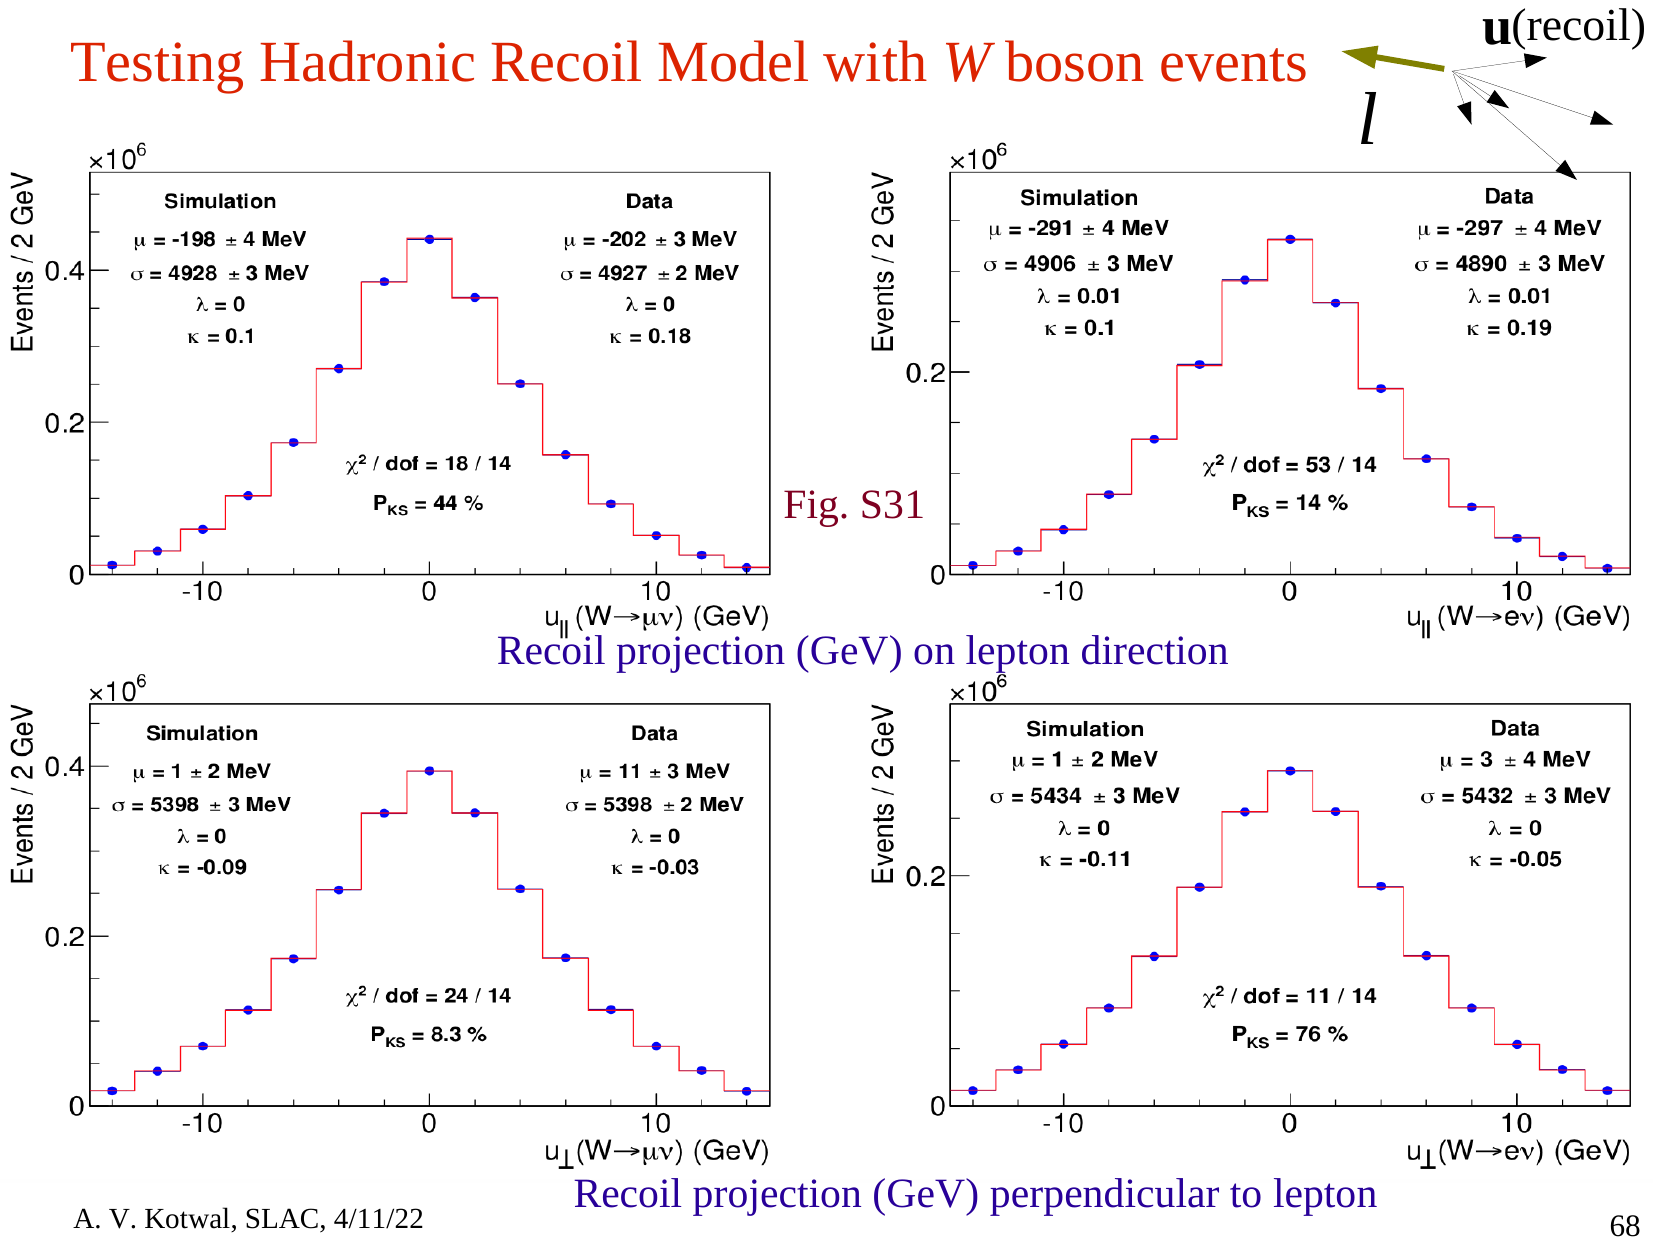

u
(recoil)
# Testing Hadronic Recoil Model with W boson events
l
Fig. S31
Recoil projection (GeV) on lepton direction
Recoil projection (GeV) perpendicular to lepton
A. V. Kotwal, SLAC, 4/11/22